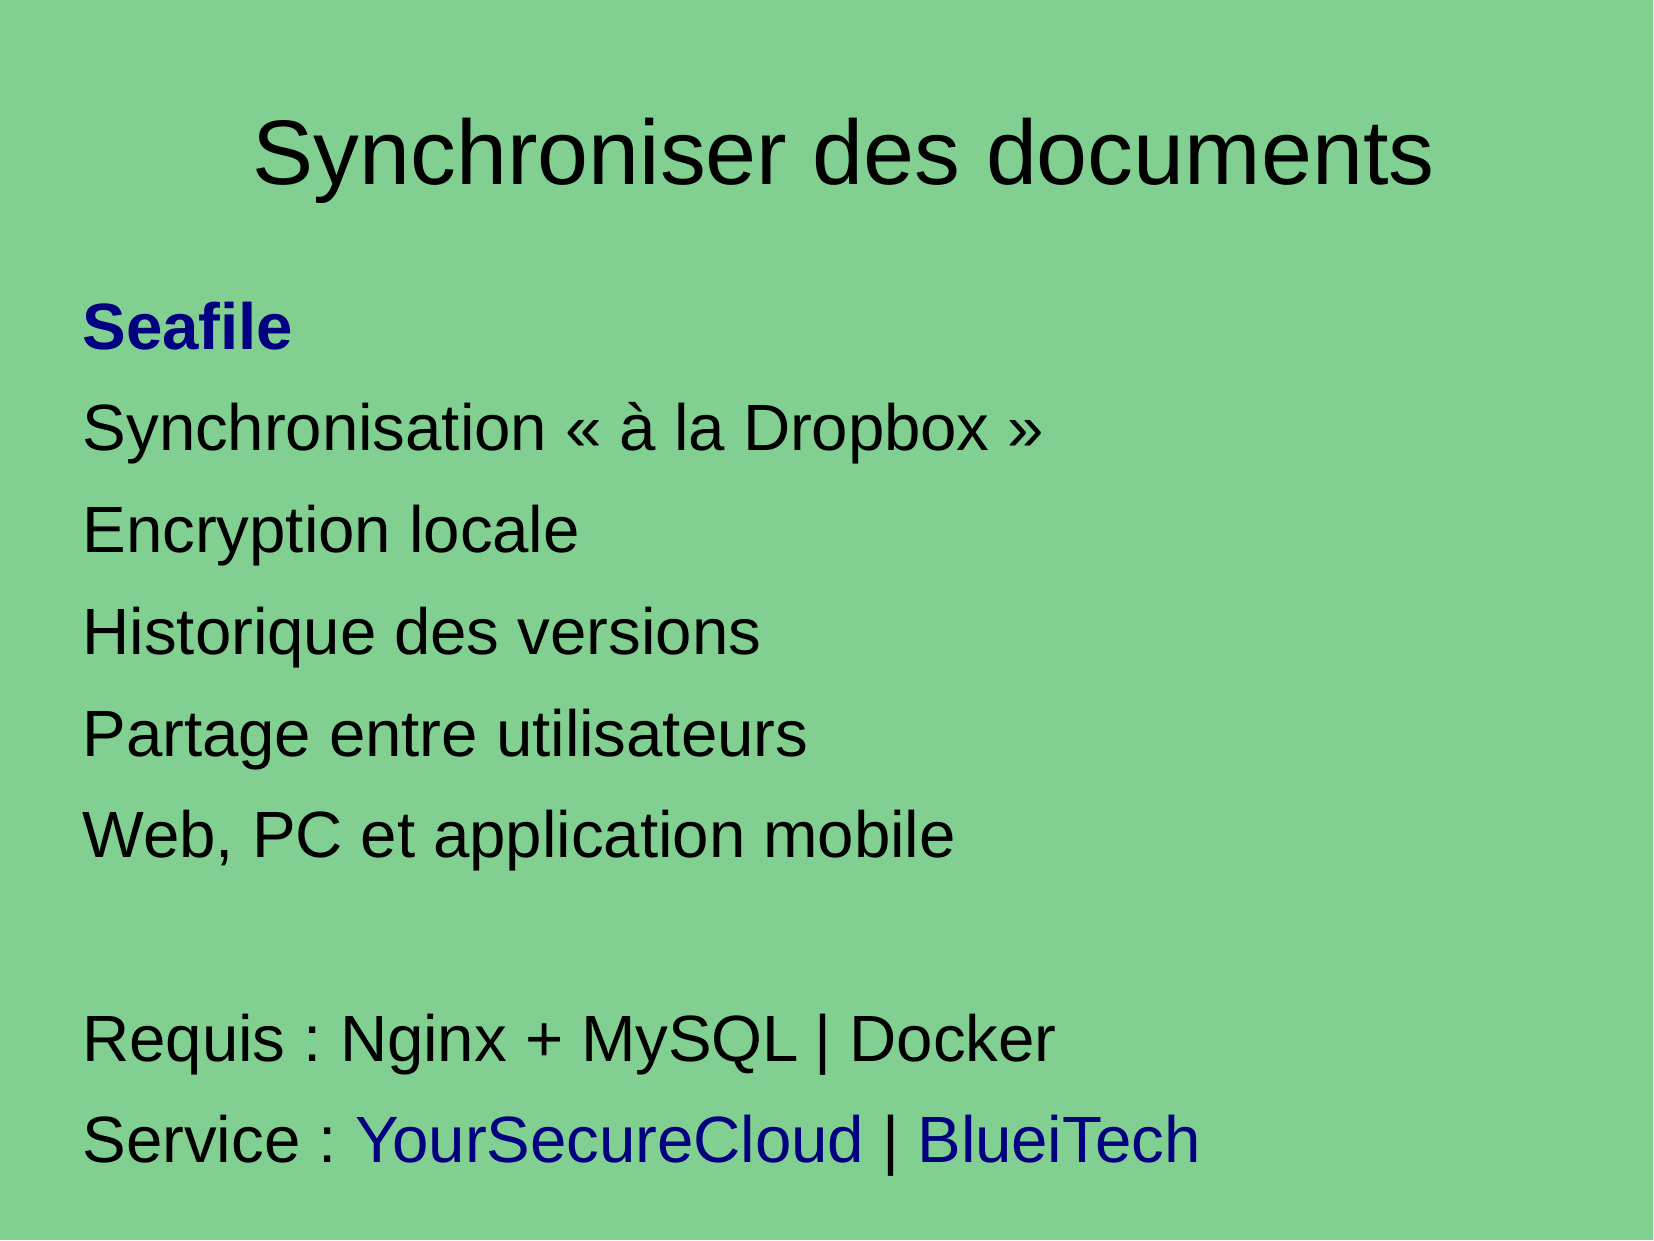

Synchroniser des documents
# Seafile
Synchronisation « à la Dropbox »
Encryption locale
Historique des versions
Partage entre utilisateurs
Web, PC et application mobile
Requis : Nginx + MySQL | Docker
Service : YourSecureCloud | BlueiTech